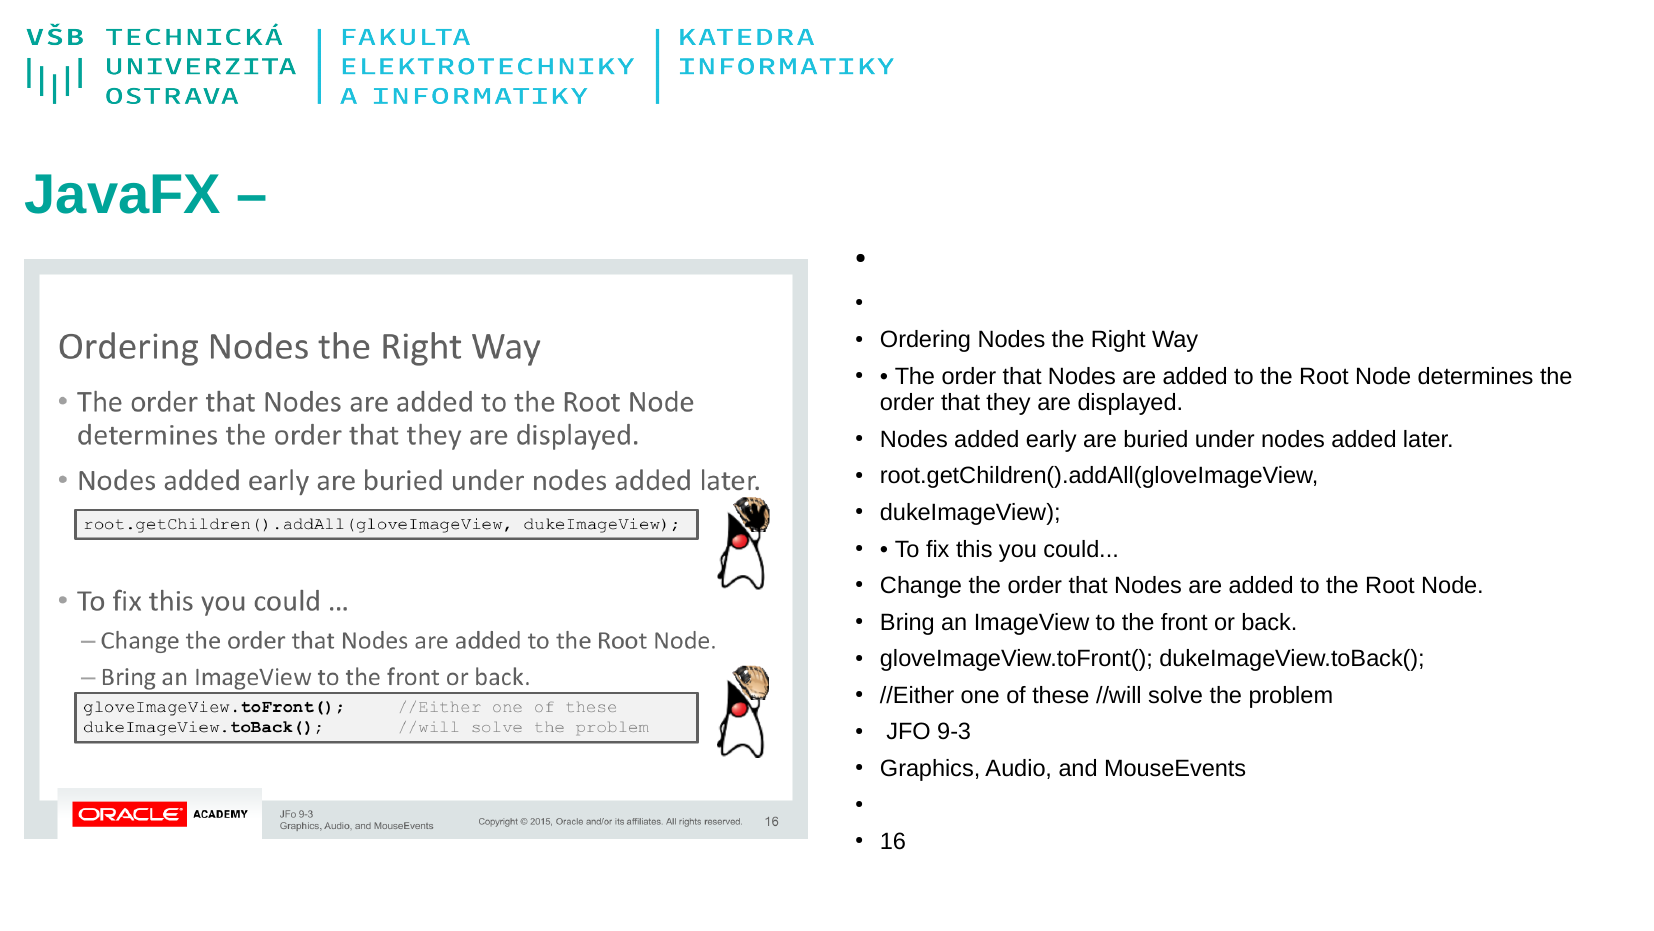

# JavaFX –
﻿
Ordering Nodes the Right Way
• The order that Nodes are added to the Root Node determines the order that they are displayed.
Nodes added early are buried under nodes added later.
root.getChildren().addAll(gloveImageView,
dukeImageView);
• To fix this you could...
Change the order that Nodes are added to the Root Node.
Bring an ImageView to the front or back.
gloveImageView.toFront(); dukeImageView.toBack();
//Either one of these //will solve the problem
 JFO 9-3
Graphics, Audio, and MouseEvents
16